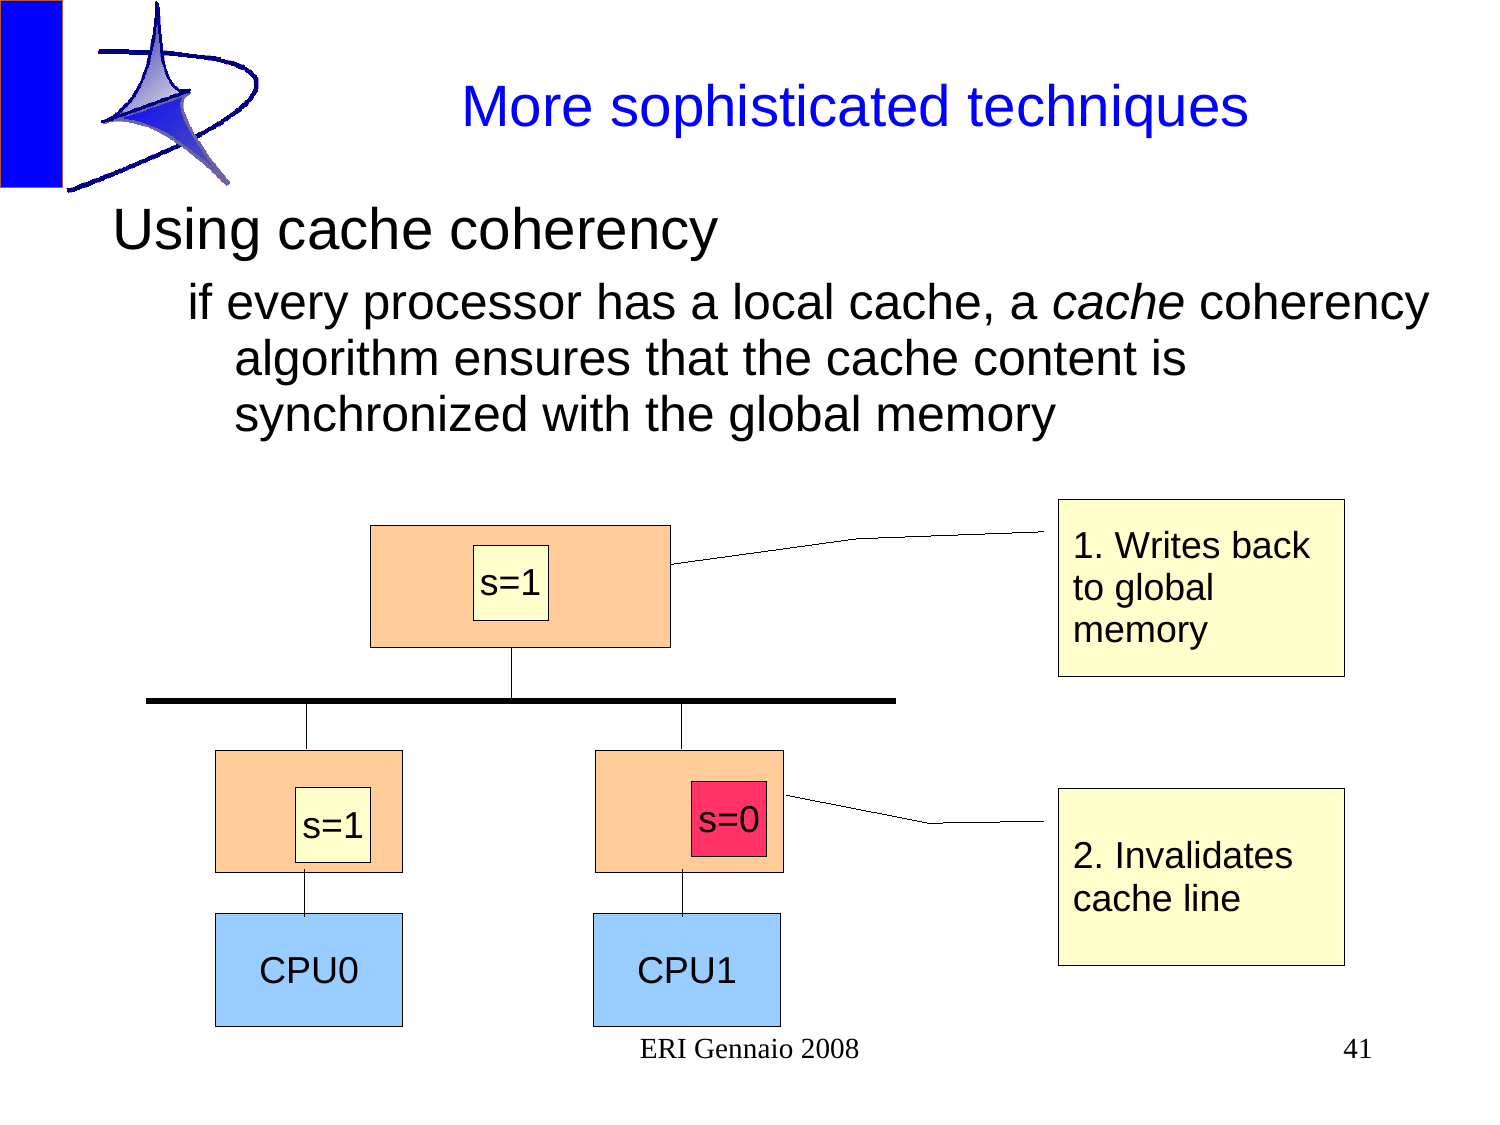

# More sophisticated techniques
Using cache coherency
if every processor has a local cache, a cache coherency algorithm ensures that the cache content is synchronized with the global memory
1. Writes back to global memory
s=0
s=1
s=0
s=0
s=0
s=1
2. Invalidates cache line
CPU0
CPU0
CPU1
ERI Gennaio 2008
41